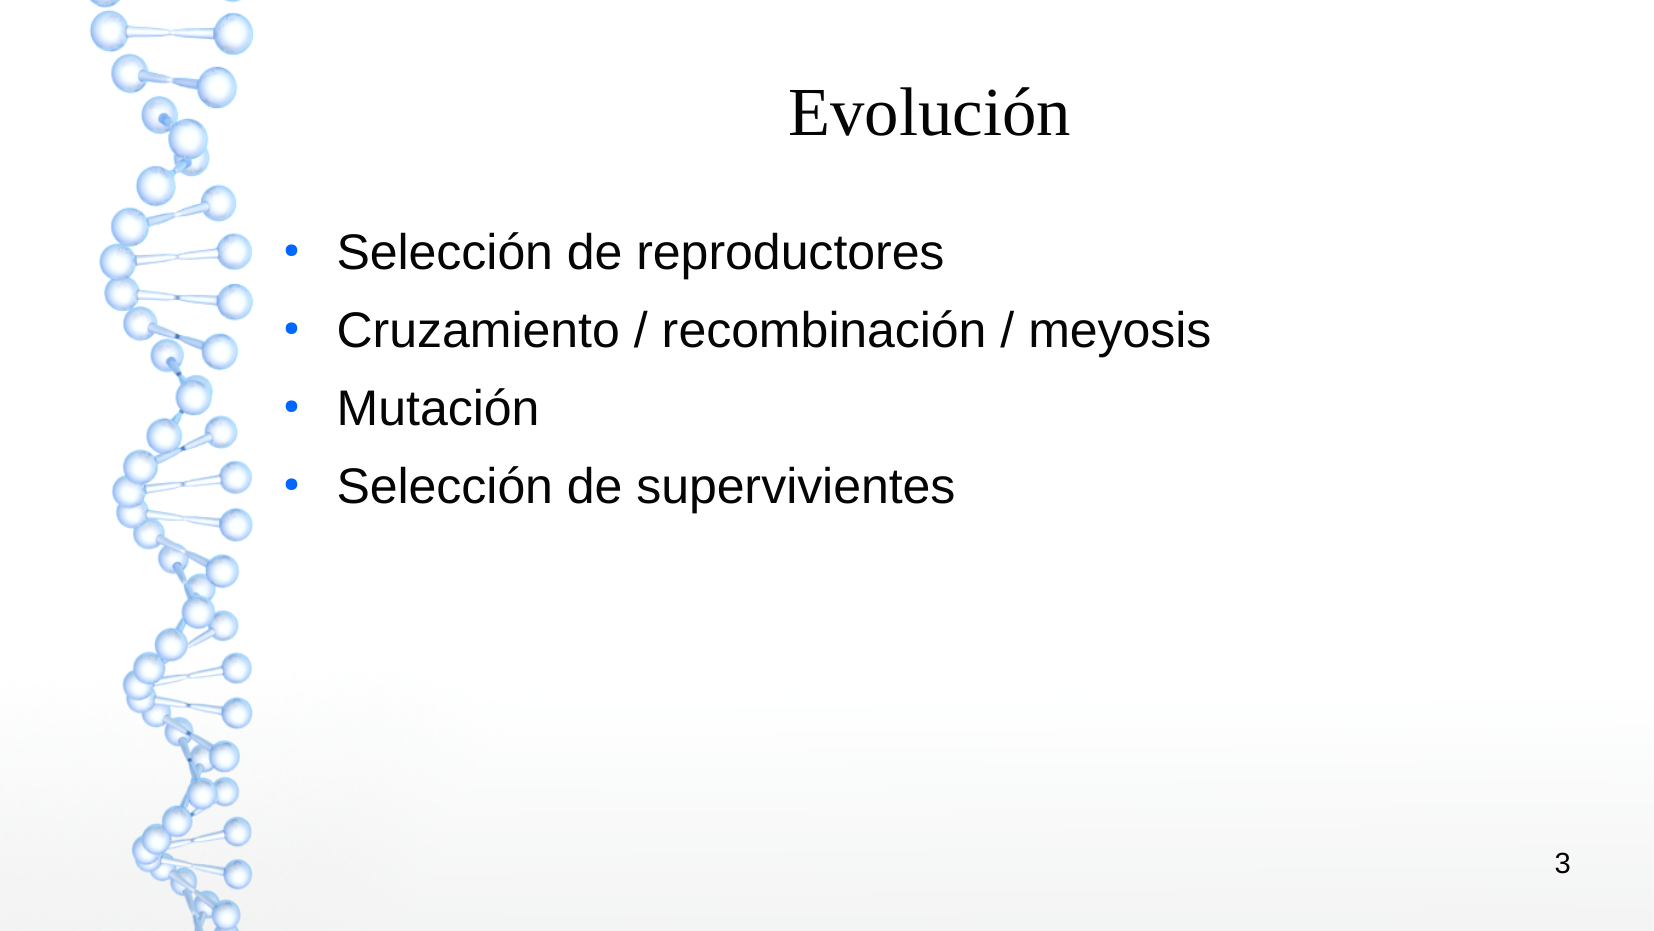

# Evolución
Selección de reproductores
Cruzamiento / recombinación / meyosis
Mutación
Selección de supervivientes
3